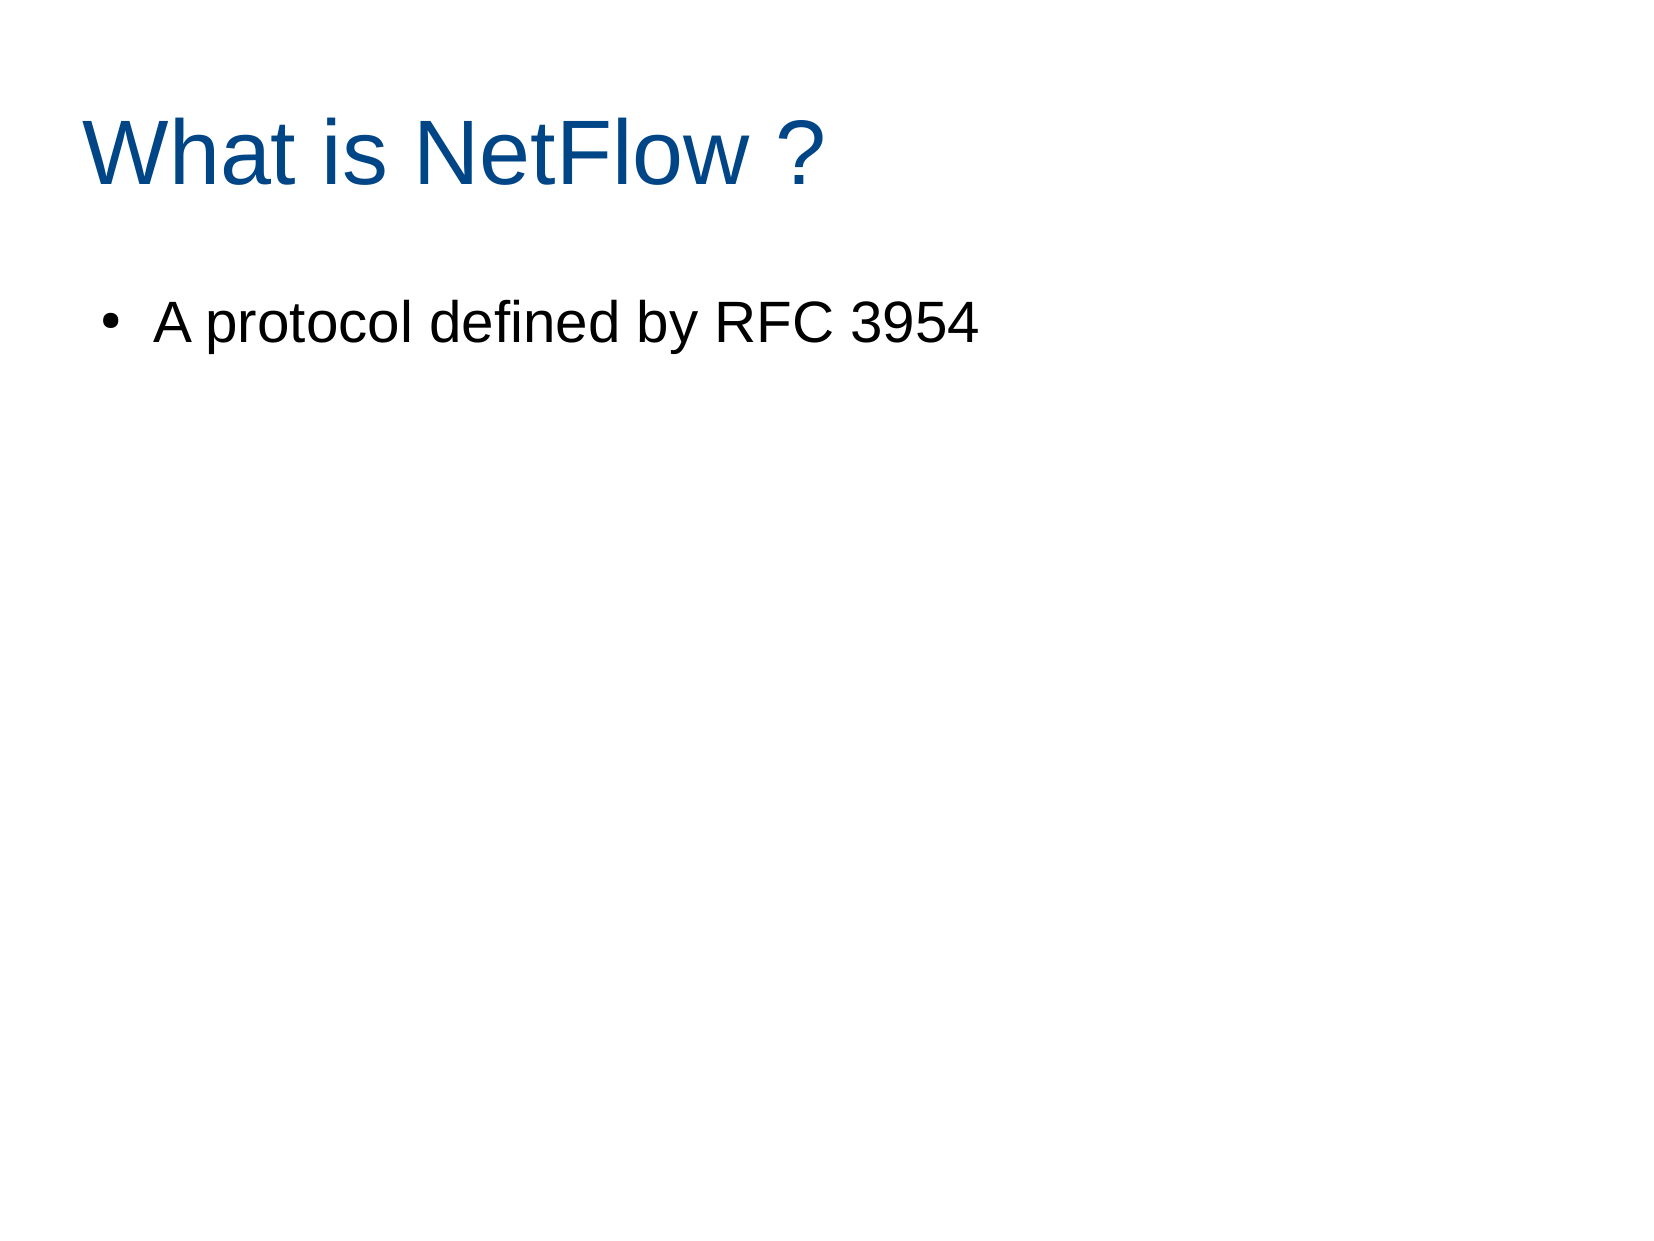

# What is NetFlow ?
A protocol defined by RFC 3954